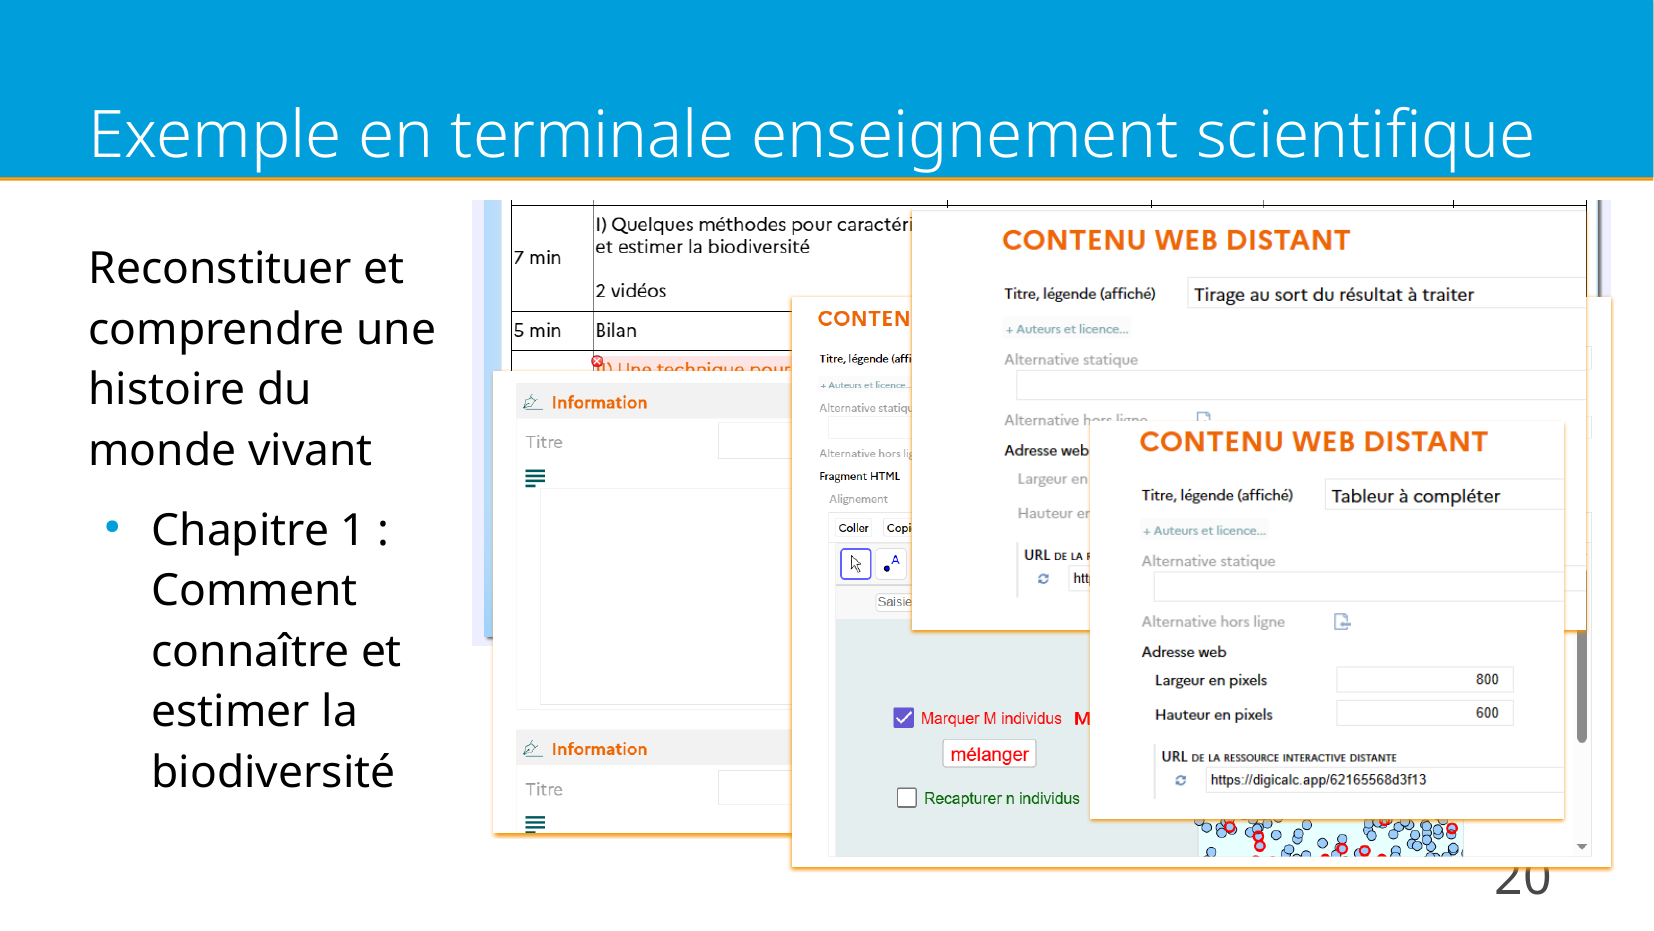

# Exemple en terminale enseignement scientifique
Reconstituer et comprendre une histoire du monde vivant
Chapitre 1 : Comment connaître et estimer la biodiversité
20